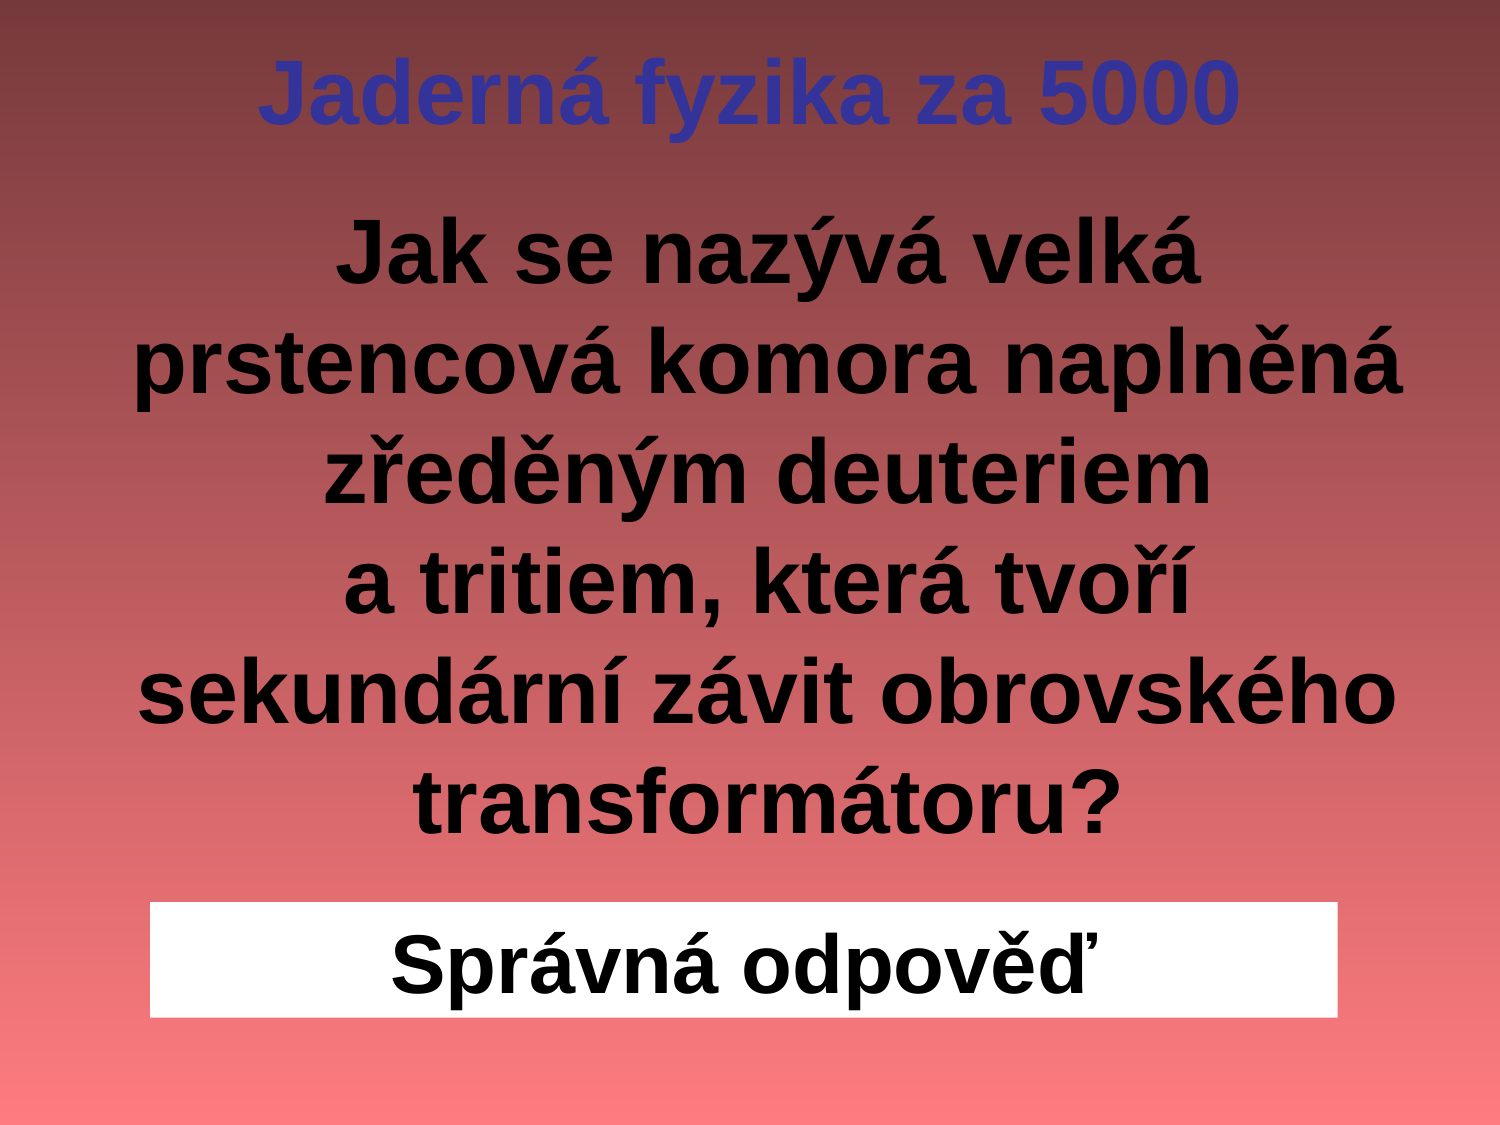

Jaderná fyzika za 5000
Jak se nazývá velká prstencová komora naplněná zředěným deuteriem
a tritiem, která tvoří sekundární závit obrovského transformátoru?
Správná odpověď